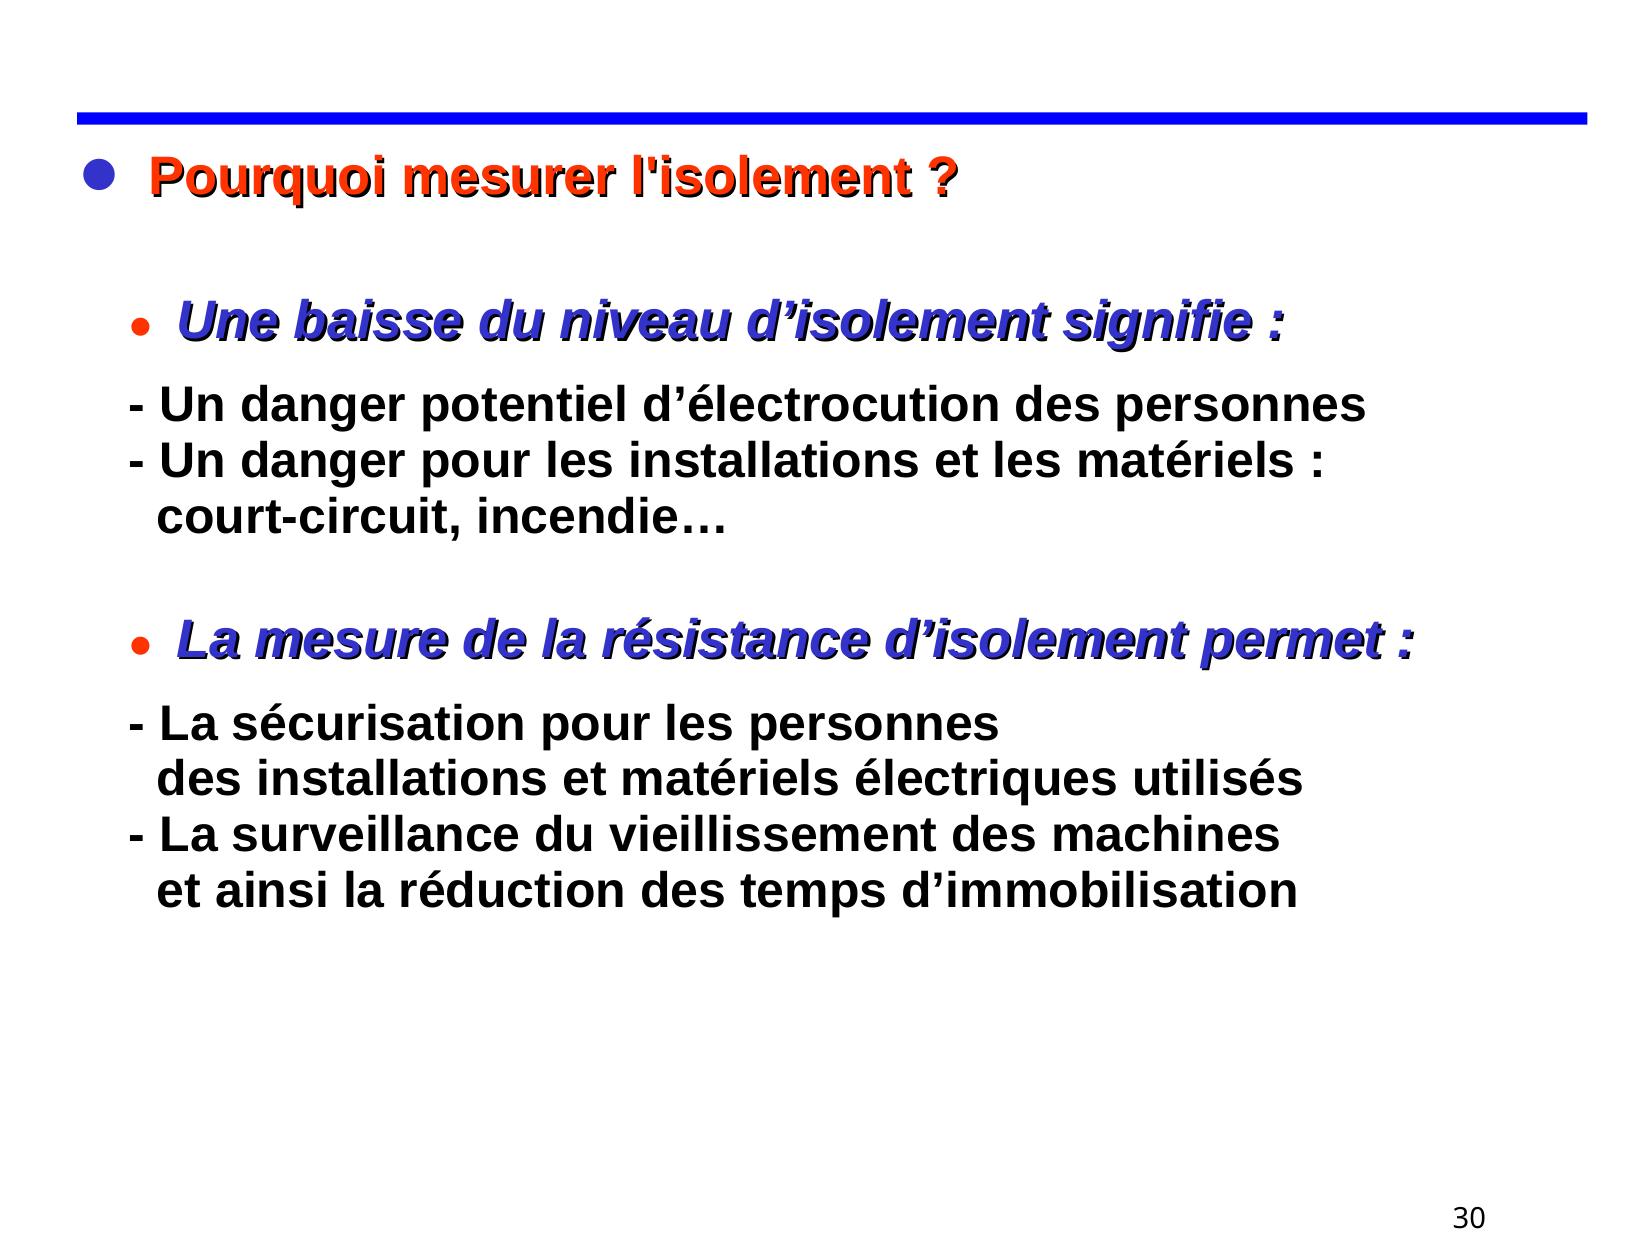

 Pourquoi mesurer l'isolement ?
 Une baisse du niveau d’isolement signifie :
- Un danger potentiel d’électrocution des personnes
- Un danger pour les installations et les matériels :
 court-circuit, incendie…
 La mesure de la résistance d’isolement permet :
- La sécurisation pour les personnes
 des installations et matériels électriques utilisés
- La surveillance du vieillissement des machines
 et ainsi la réduction des temps d’immobilisation